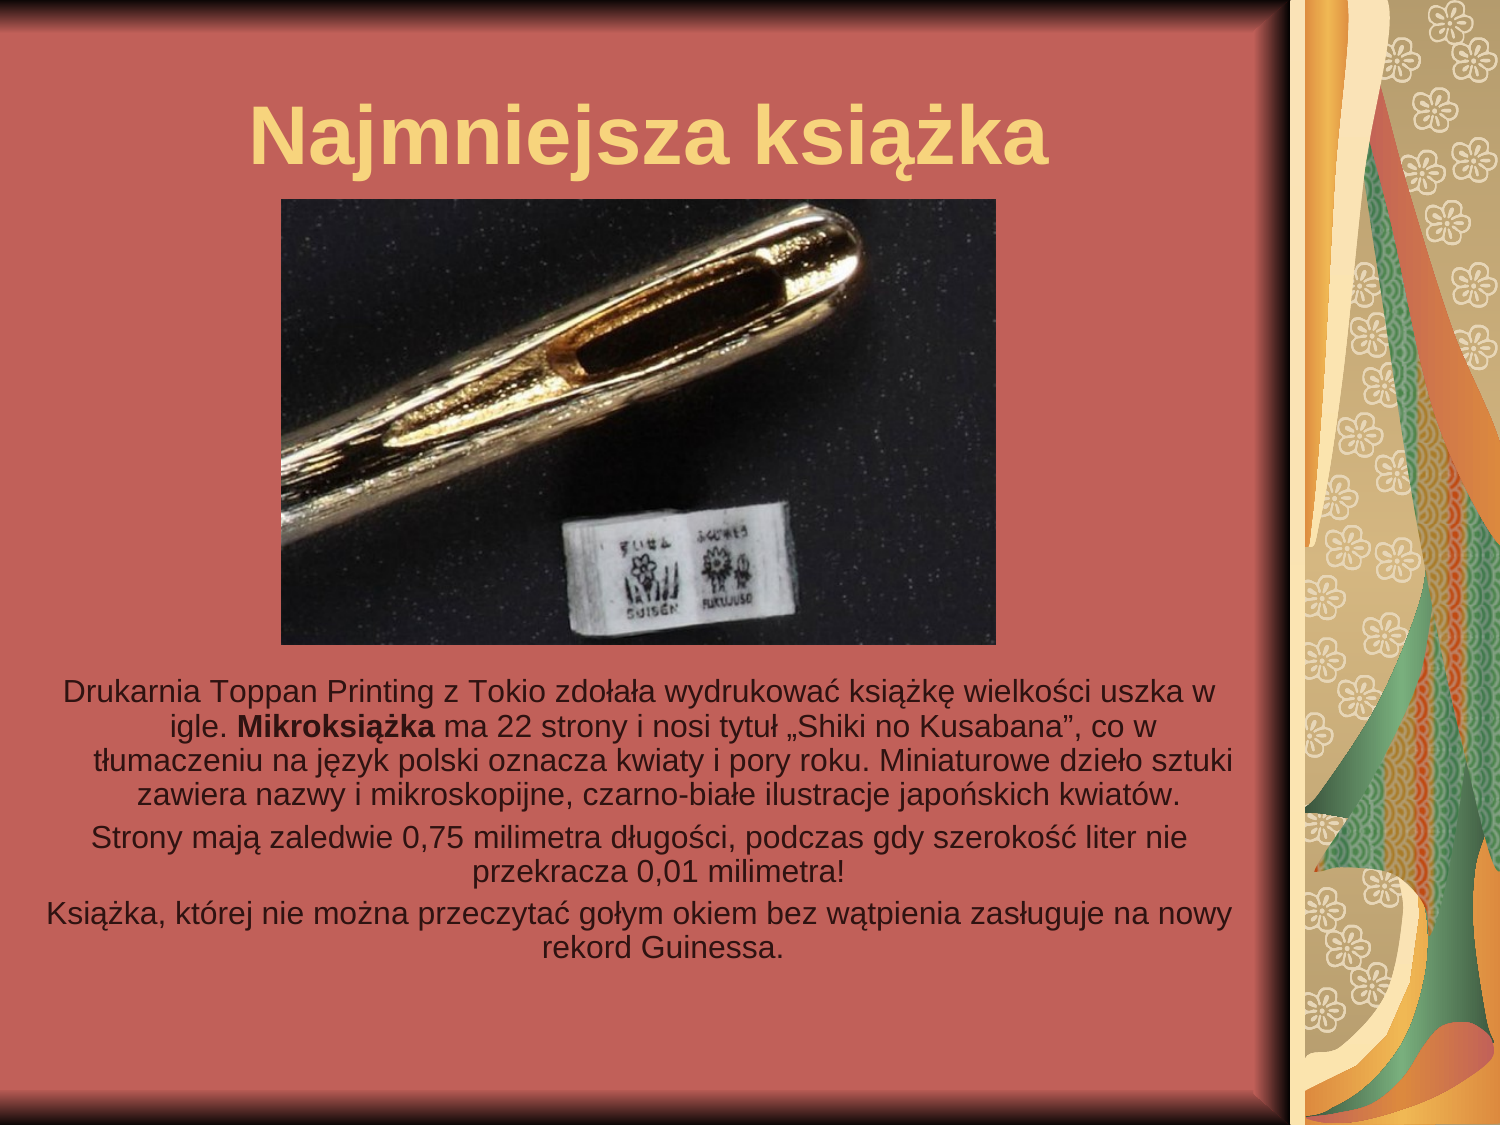

# Najmniejsza książka
Drukarnia Toppan Printing z Tokio zdołała wydrukować książkę wielkości uszka w igle. Mikroksiążka ma 22 strony i nosi tytuł „Shiki no Kusabana”, co w tłumaczeniu na język polski oznacza kwiaty i pory roku. Miniaturowe dzieło sztuki zawiera nazwy i mikroskopijne, czarno-białe ilustracje japońskich kwiatów.
Strony mają zaledwie 0,75 milimetra długości, podczas gdy szerokość liter nie przekracza 0,01 milimetra!
Książka, której nie można przeczytać gołym okiem bez wątpienia zasługuje na nowy rekord Guinessa.